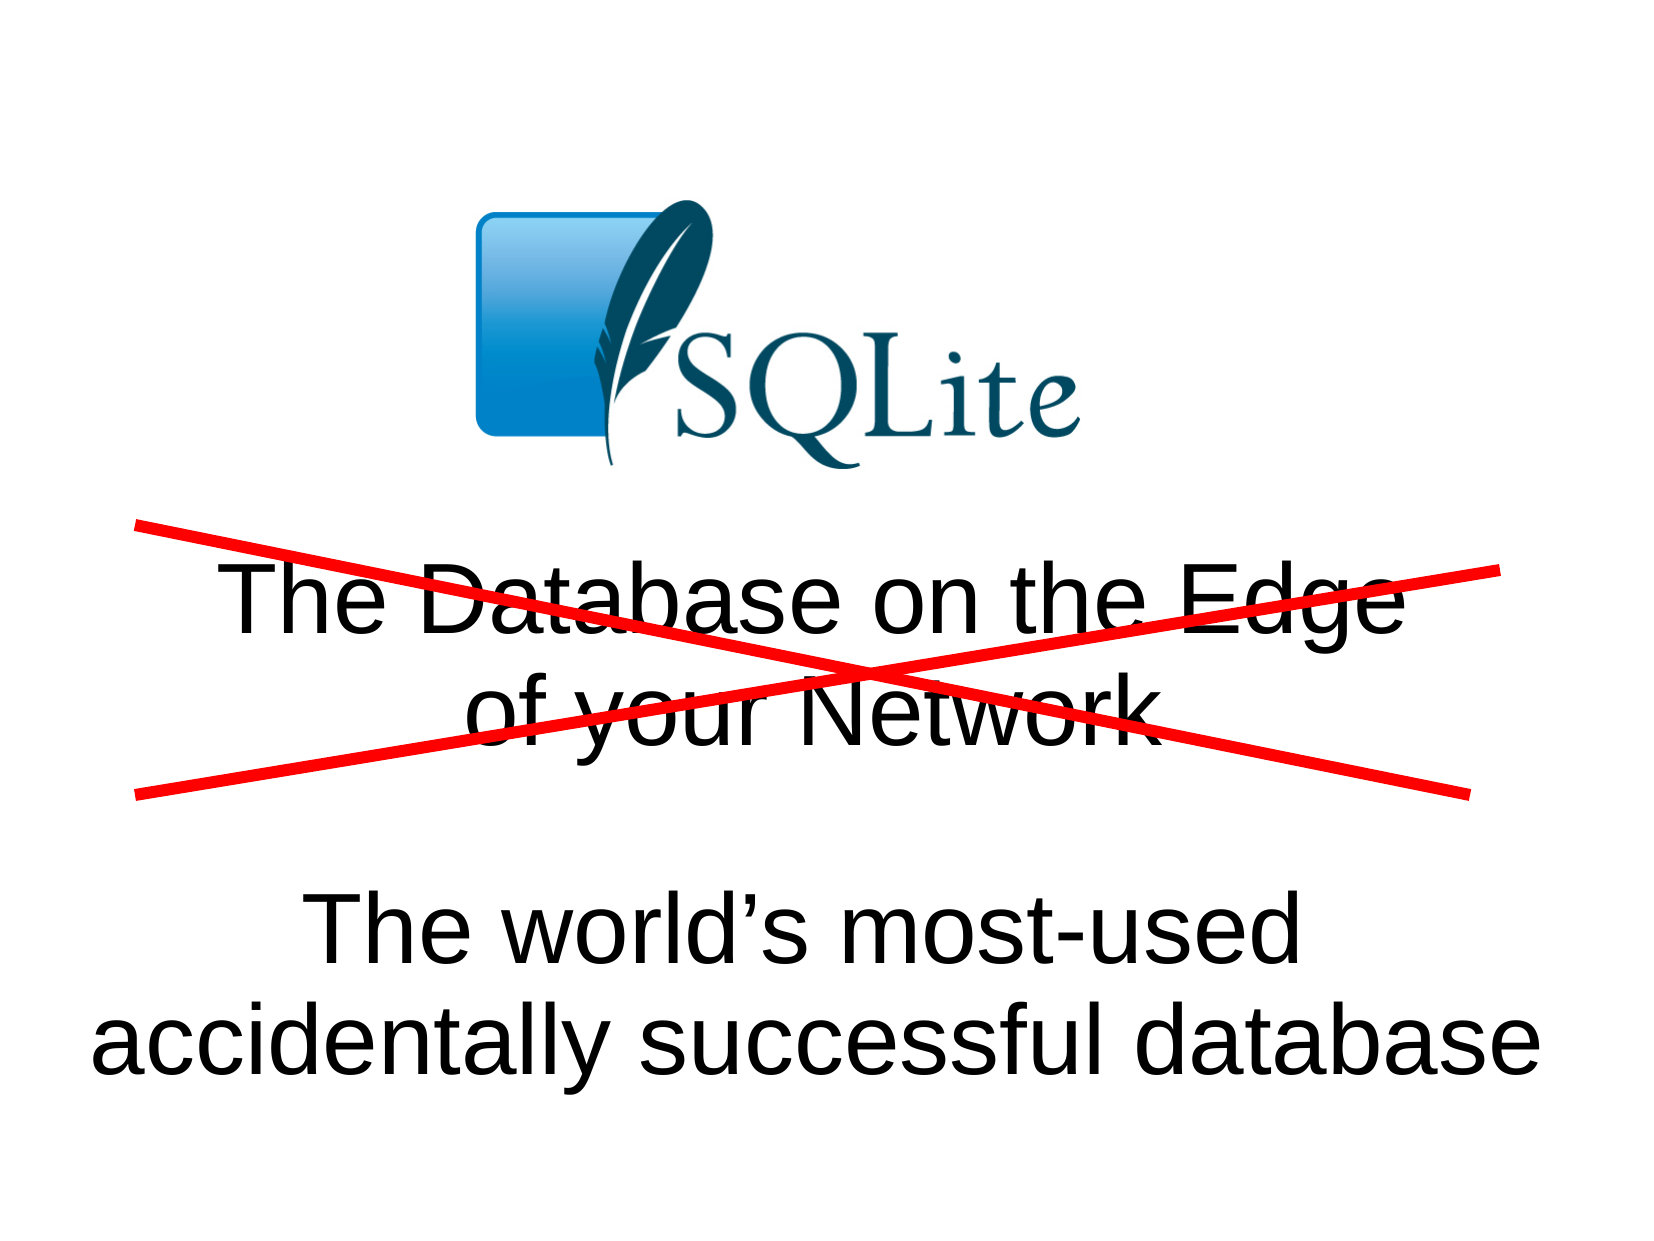

The Database on the Edge
of your Network
The world’s most-used
accidentally successful database